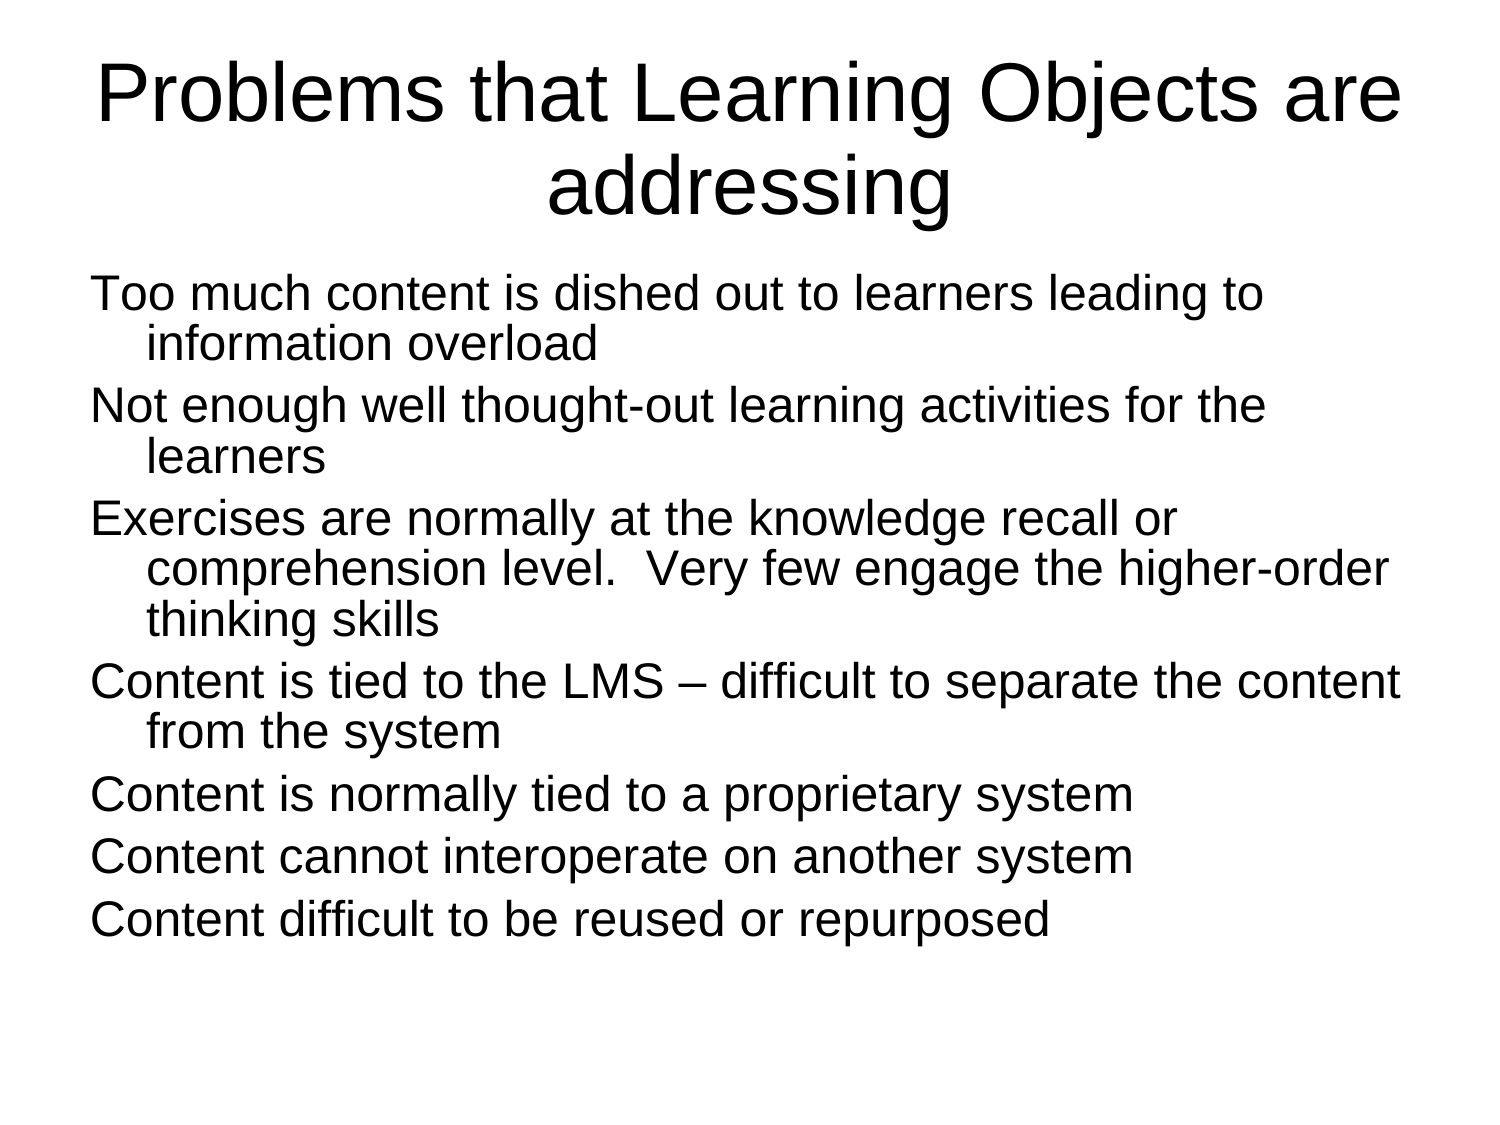

# Problems that Learning Objects are addressing
Too much content is dished out to learners leading to information overload
Not enough well thought-out learning activities for the learners
Exercises are normally at the knowledge recall or comprehension level. Very few engage the higher-order thinking skills
Content is tied to the LMS – difficult to separate the content from the system
Content is normally tied to a proprietary system
Content cannot interoperate on another system
Content difficult to be reused or repurposed